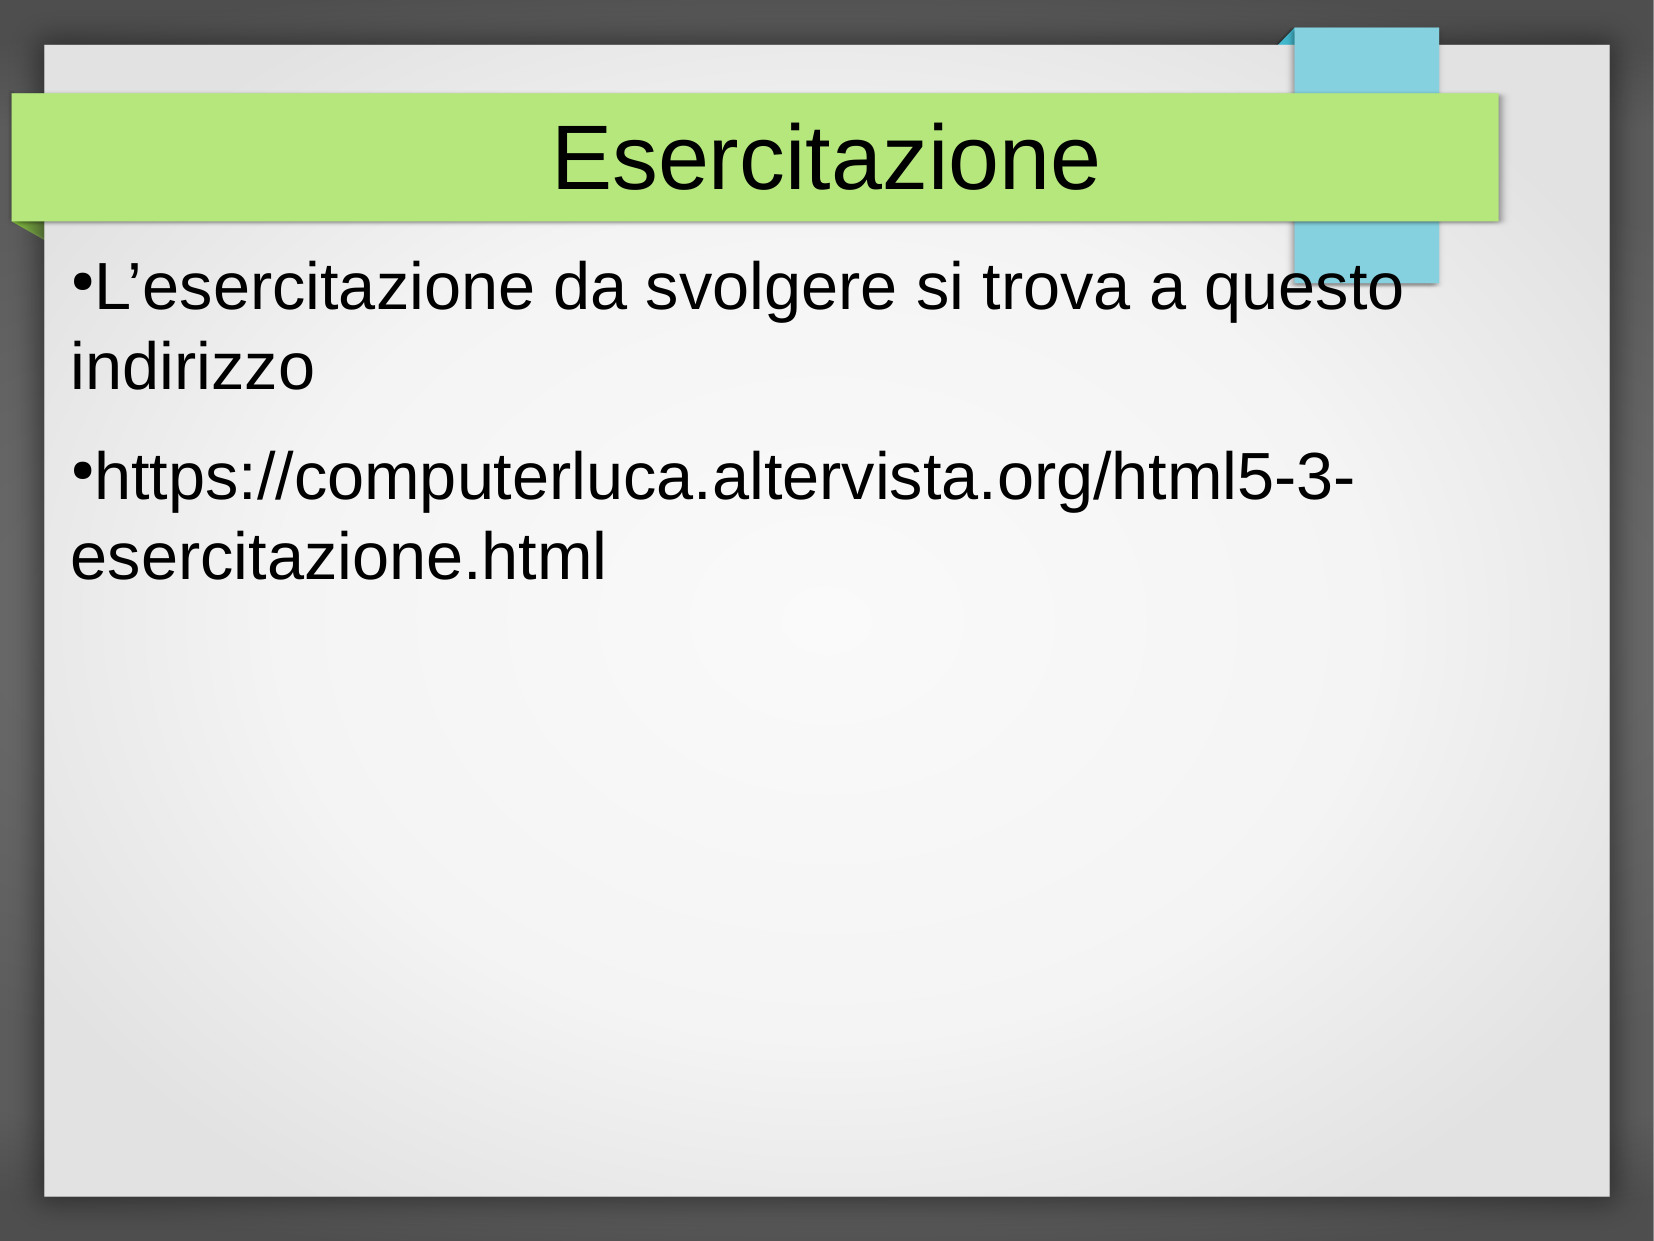

# Esercitazione
L’esercitazione da svolgere si trova a questo indirizzo
https://computerluca.altervista.org/html5-3-esercitazione.html